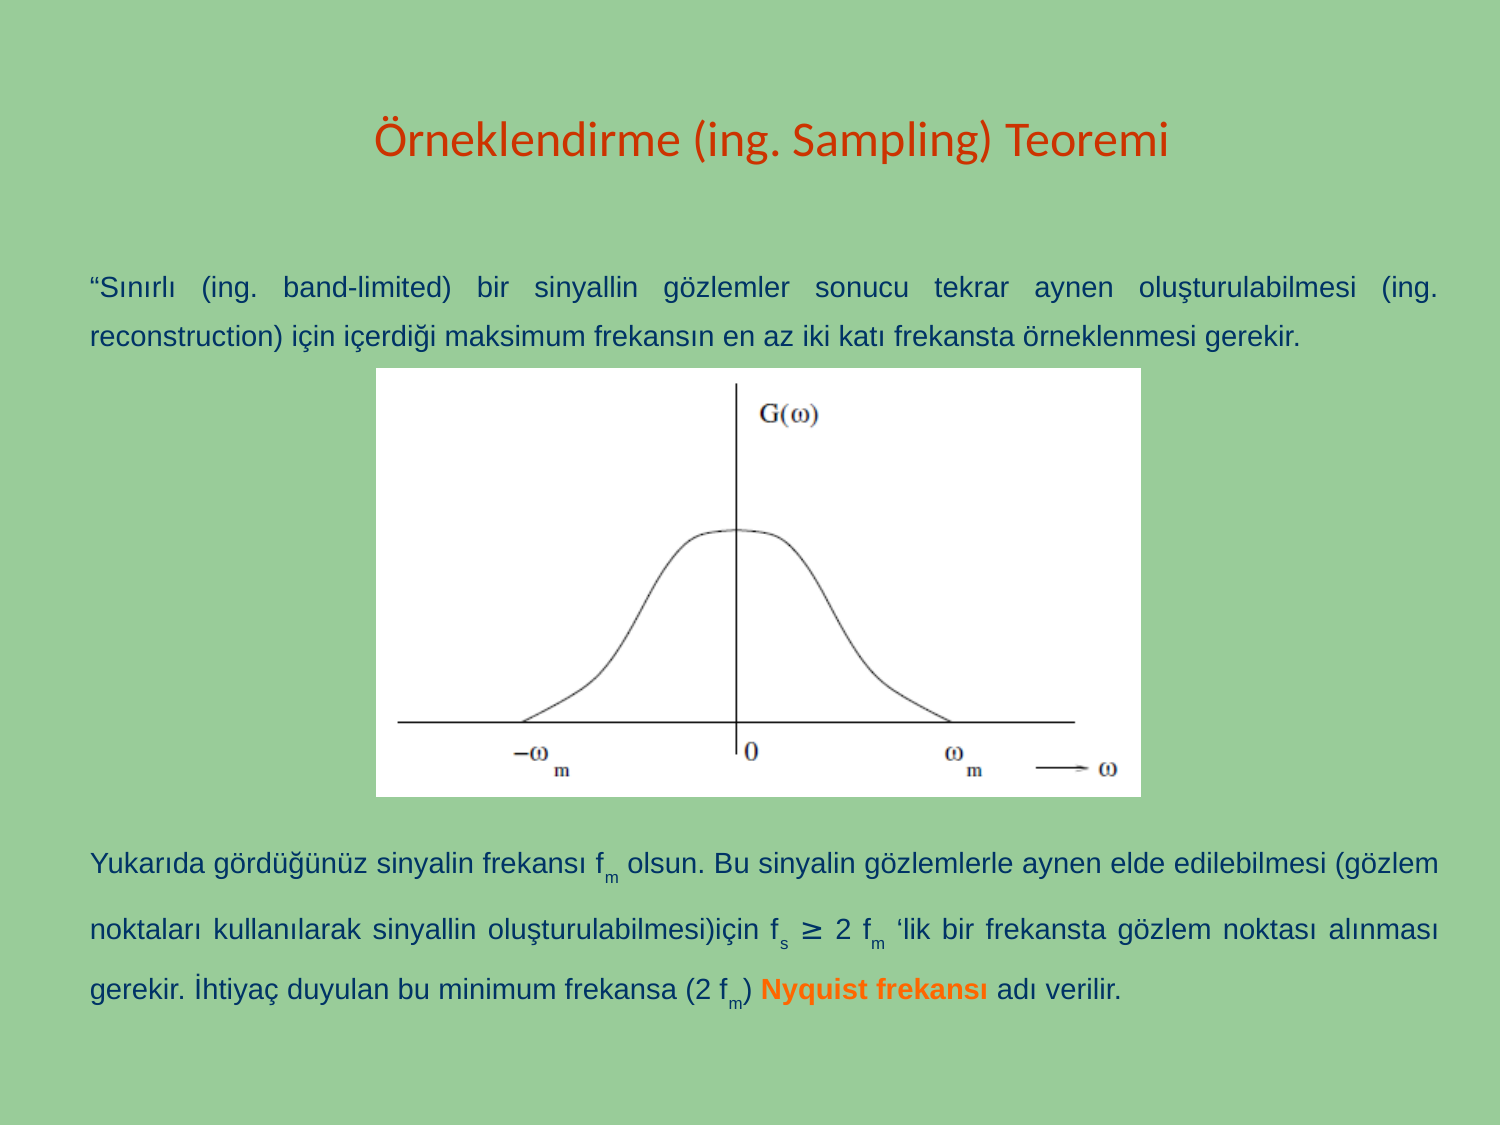

# Örneklendirme (ing. Sampling) Teoremi
“Sınırlı (ing. band-limited) bir sinyallin gözlemler sonucu tekrar aynen oluşturulabilmesi (ing. reconstruction) için içerdiği maksimum frekansın en az iki katı frekansta örneklenmesi gerekir.
Yukarıda gördüğünüz sinyalin frekansı fm olsun. Bu sinyalin gözlemlerle aynen elde edilebilmesi (gözlem noktaları kullanılarak sinyallin oluşturulabilmesi)için fs ≥ 2 fm ‘lik bir frekansta gözlem noktası alınması gerekir. İhtiyaç duyulan bu minimum frekansa (2 fm) Nyquist frekansı adı verilir.